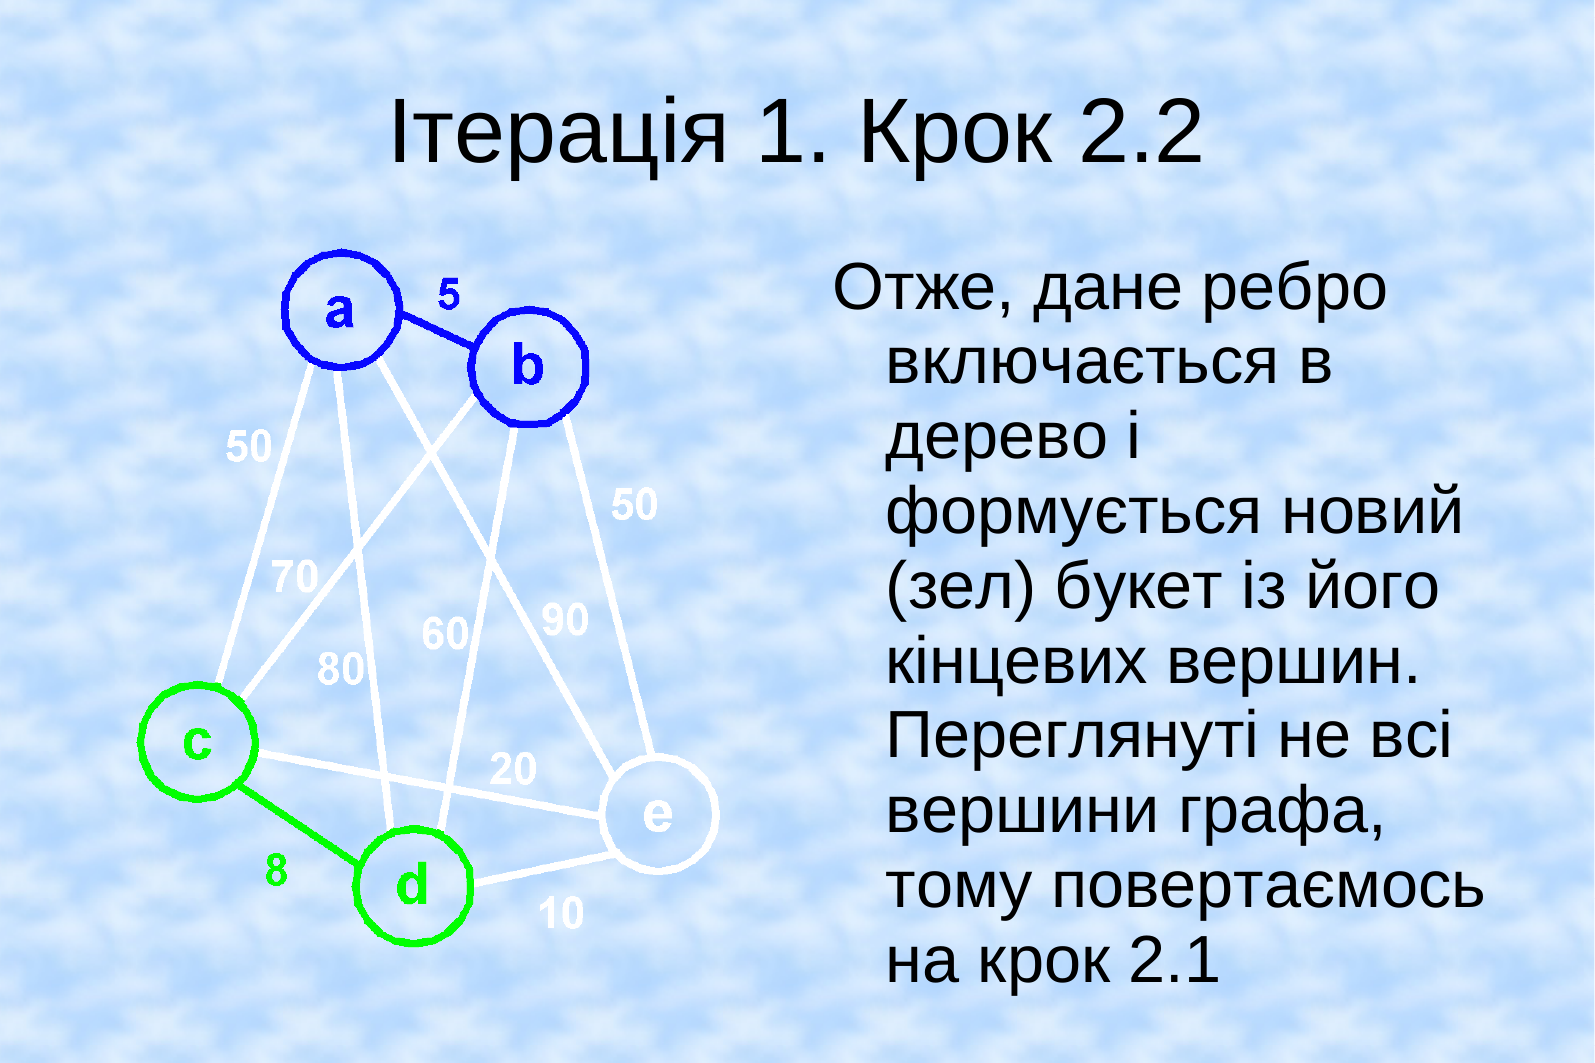

# Ітерація 1. Крок 2.2
Отже, дане ребро включається в дерево і формується новий (зел) букет із його кінцевих вершин. Переглянуті не всі вершини графа, тому повертаємось на крок 2.1